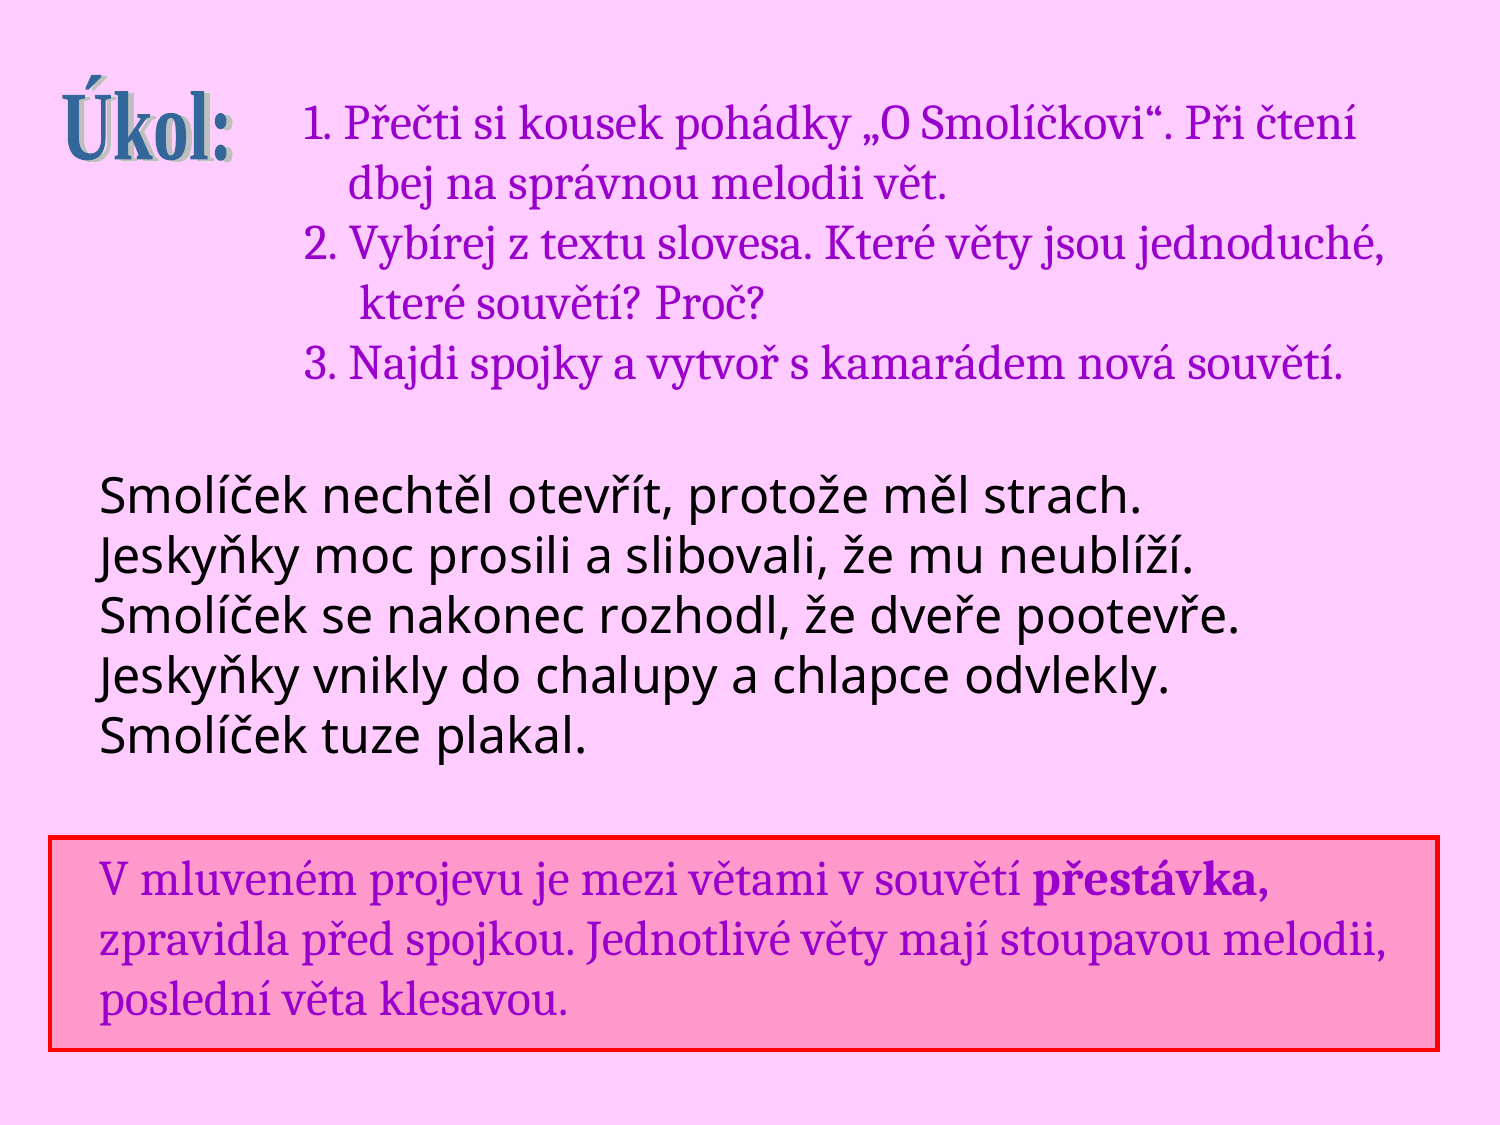

Úkol:
1. Přečti si kousek pohádky „O Smolíčkovi“. Při čtení
 dbej na správnou melodii vět.
2. Vybírej z textu slovesa. Které věty jsou jednoduché,
 které souvětí? Proč?
3. Najdi spojky a vytvoř s kamarádem nová souvětí.
Smolíček nechtěl otevřít, protože měl strach.
Jeskyňky moc prosili a slibovali, že mu neublíží.
Smolíček se nakonec rozhodl, že dveře pootevře.
Jeskyňky vnikly do chalupy a chlapce odvlekly.
Smolíček tuze plakal.
V mluveném projevu je mezi větami v souvětí přestávka,
zpravidla před spojkou. Jednotlivé věty mají stoupavou melodii,
poslední věta klesavou.